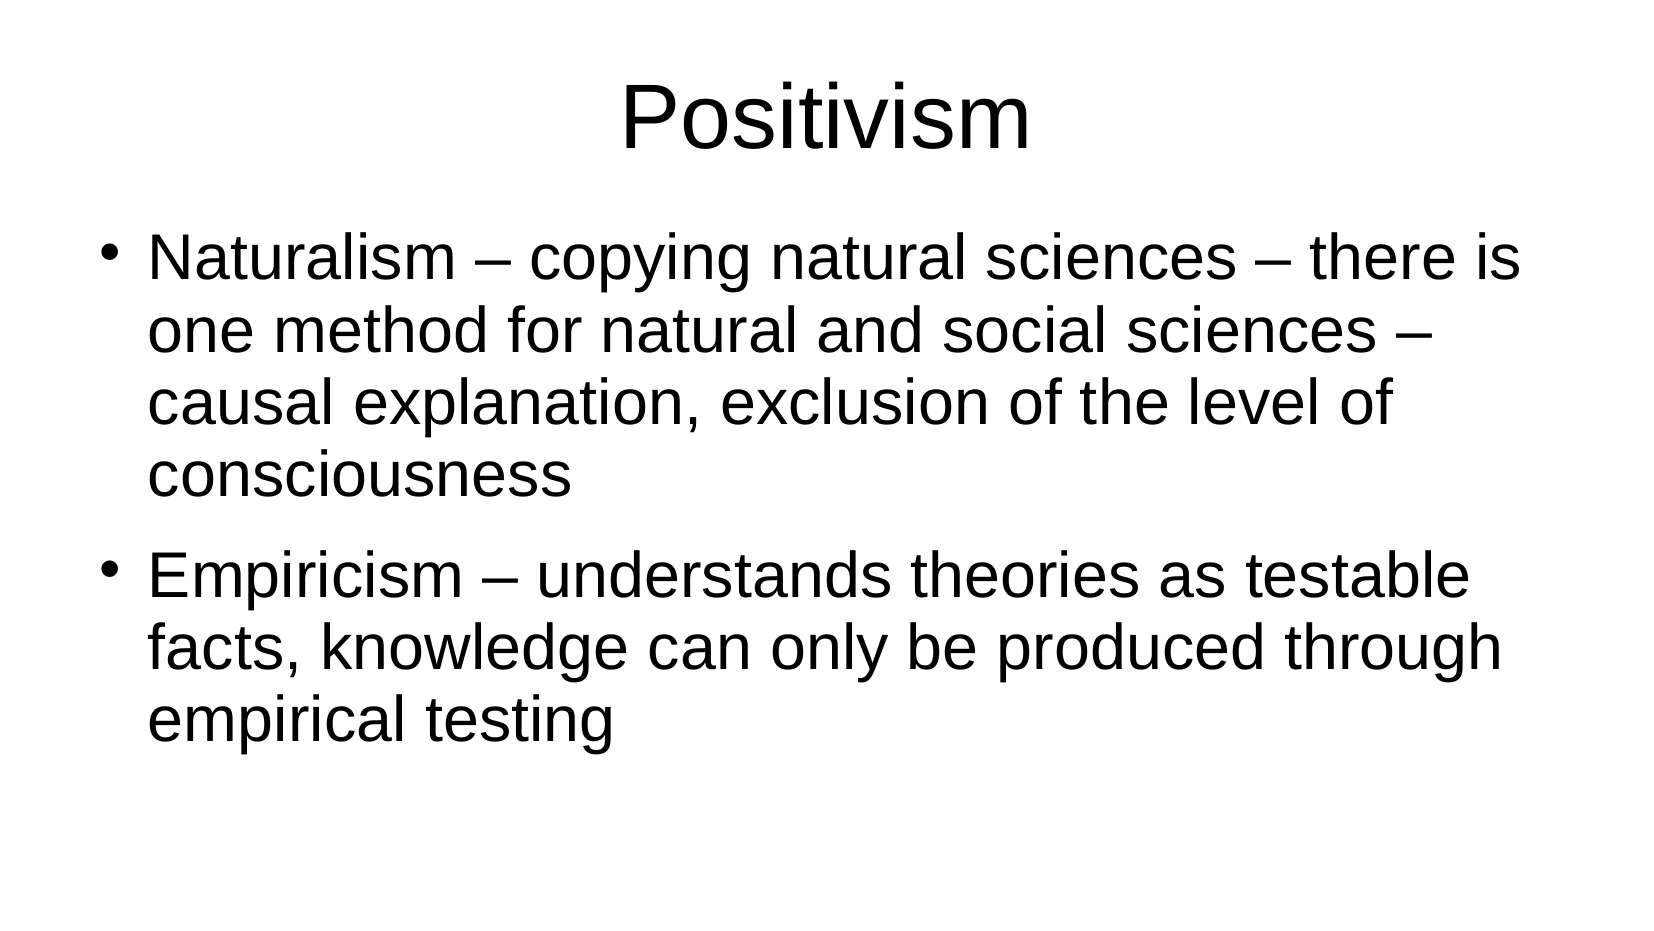

# Positivism
Naturalism – copying natural sciences – there is one method for natural and social sciences – causal explanation, exclusion of the level of consciousness
Empiricism – understands theories as testable facts, knowledge can only be produced through empirical testing